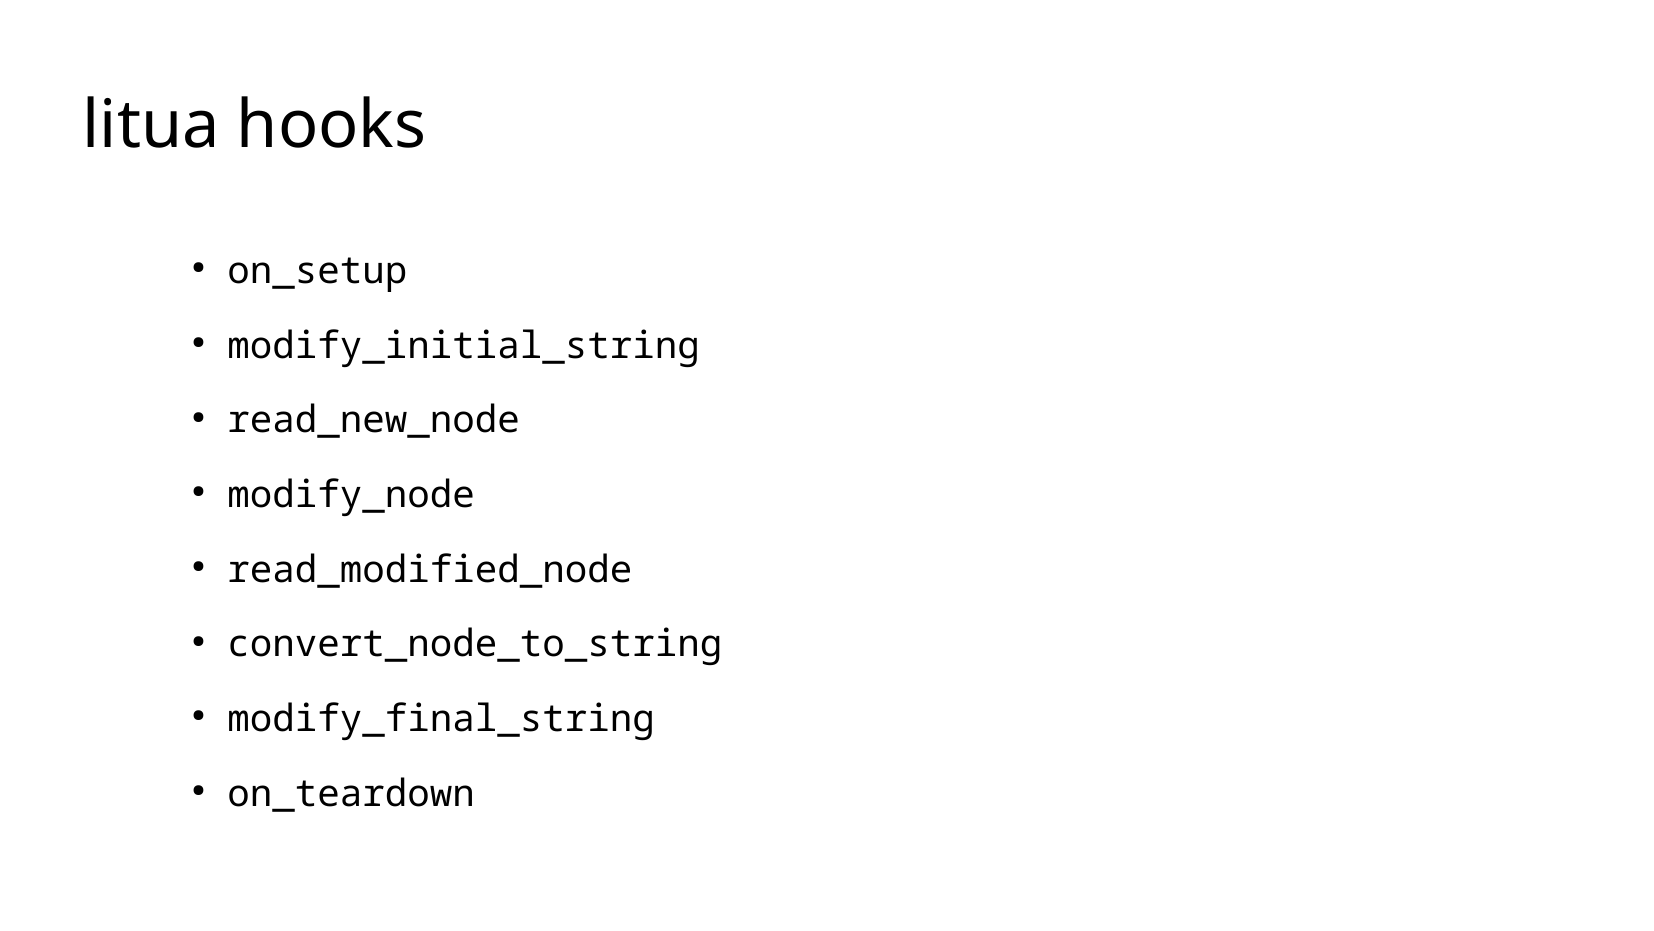

litua hooks
on_setup
modify_initial_string
read_new_node
modify_node
read_modified_node
convert_node_to_string
modify_final_string
on_teardown